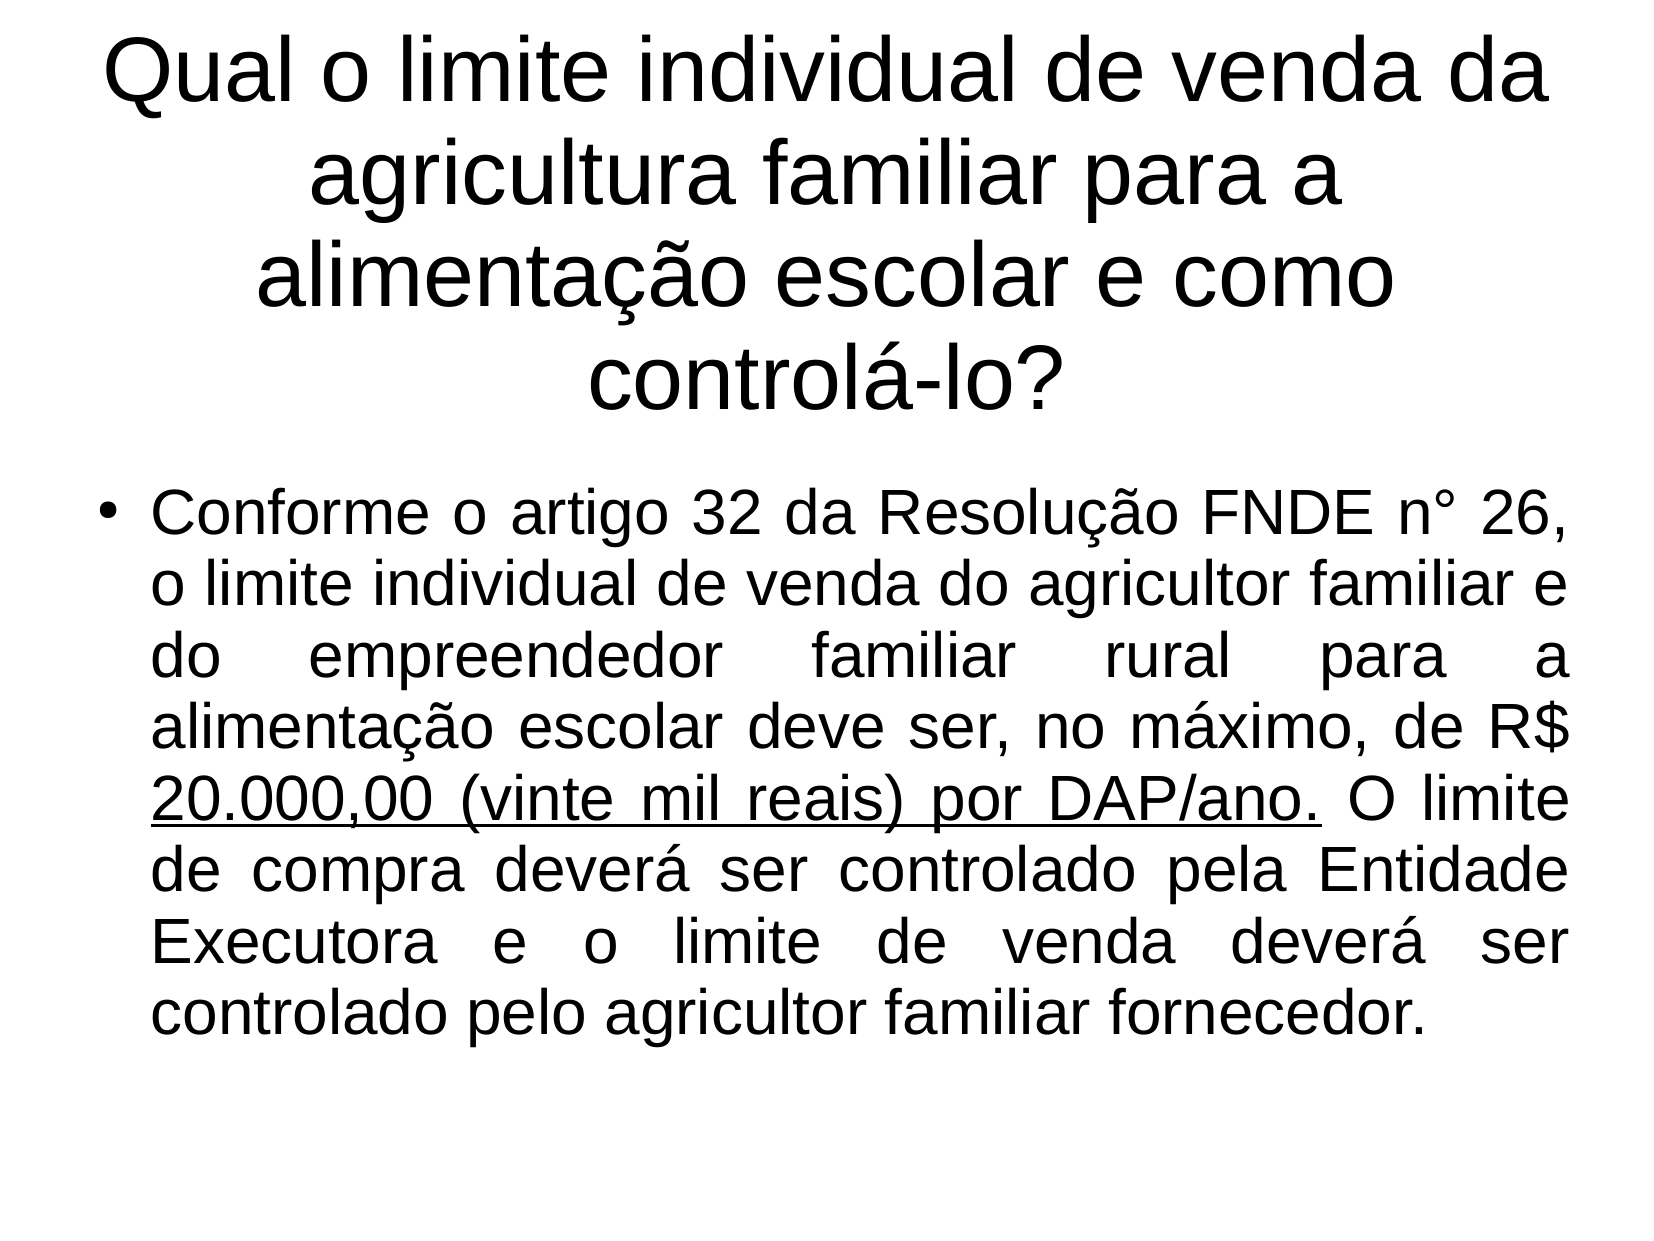

# Qual o limite individual de venda da agricultura familiar para a alimentação escolar e como controlá-lo?
Conforme o artigo 32 da Resolução FNDE n° 26, o limite individual de venda do agricultor familiar e do empreendedor familiar rural para a alimentação escolar deve ser, no máximo, de R$ 20.000,00 (vinte mil reais) por DAP/ano. O limite de compra deverá ser controlado pela Entidade Executora e o limite de venda deverá ser controlado pelo agricultor familiar fornecedor.